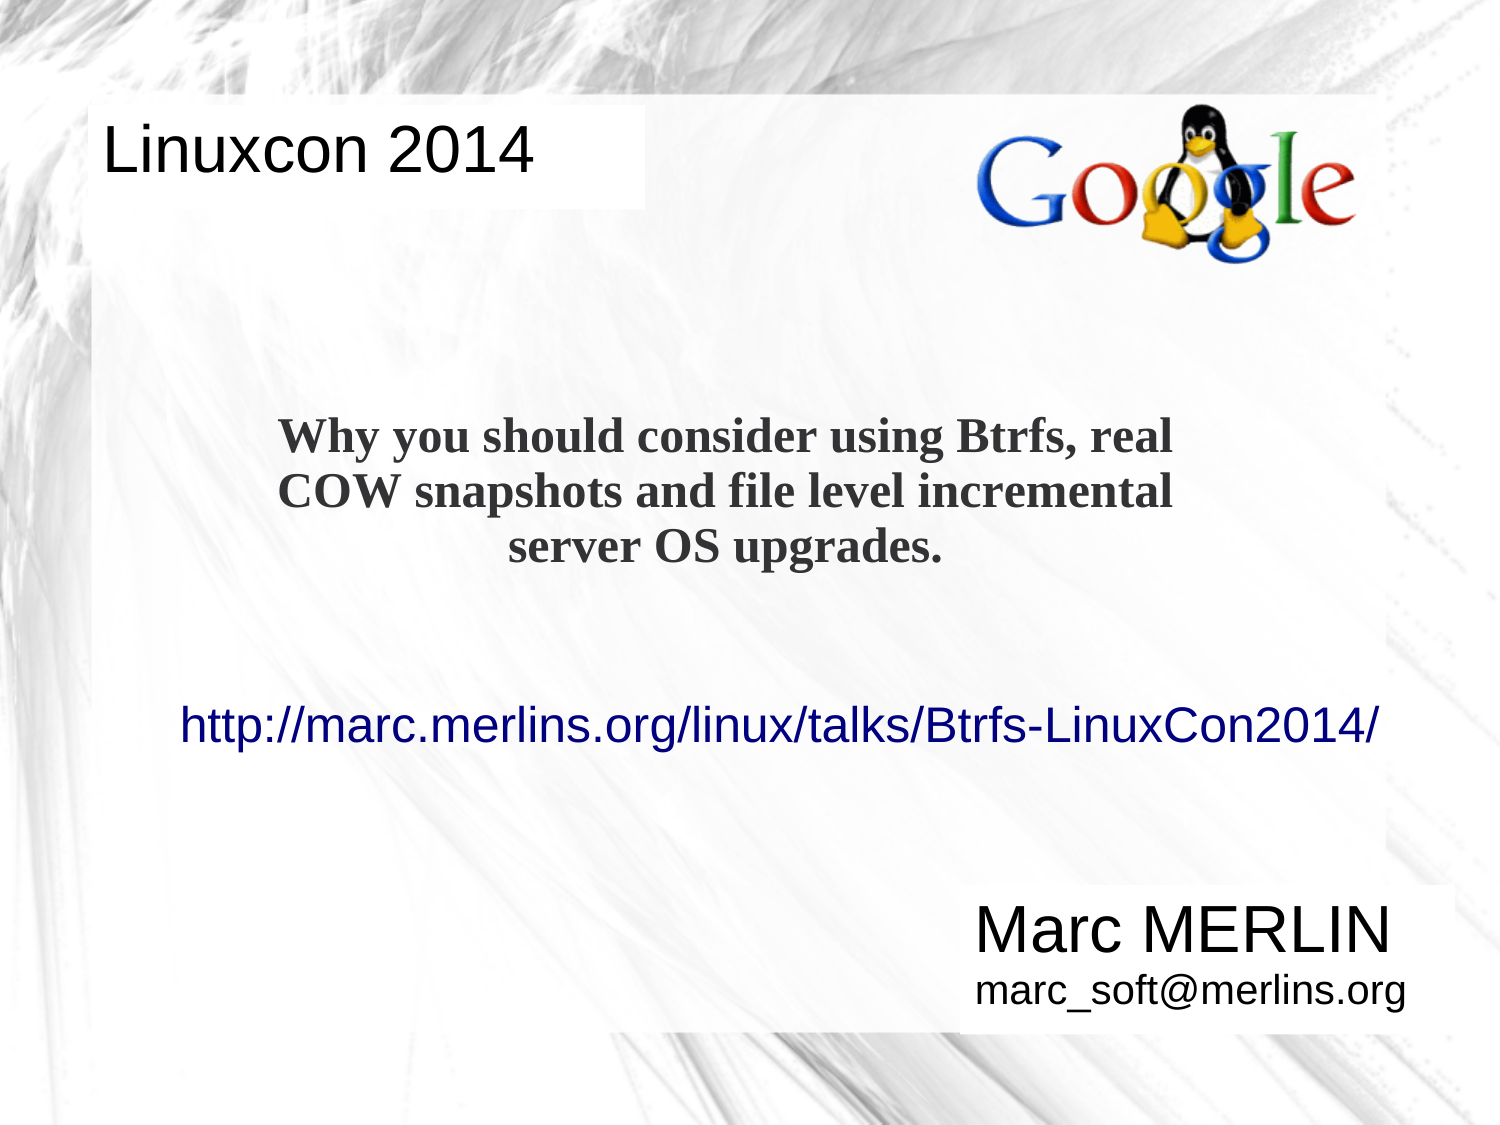

Linuxcon 2014
# Why you should consider using Btrfs, real COW snapshots and file level incremental server OS upgrades.
http://marc.merlins.org/linux/talks/Btrfs-LinuxCon2014/
Marc MERLIN
marc_soft@merlins.org